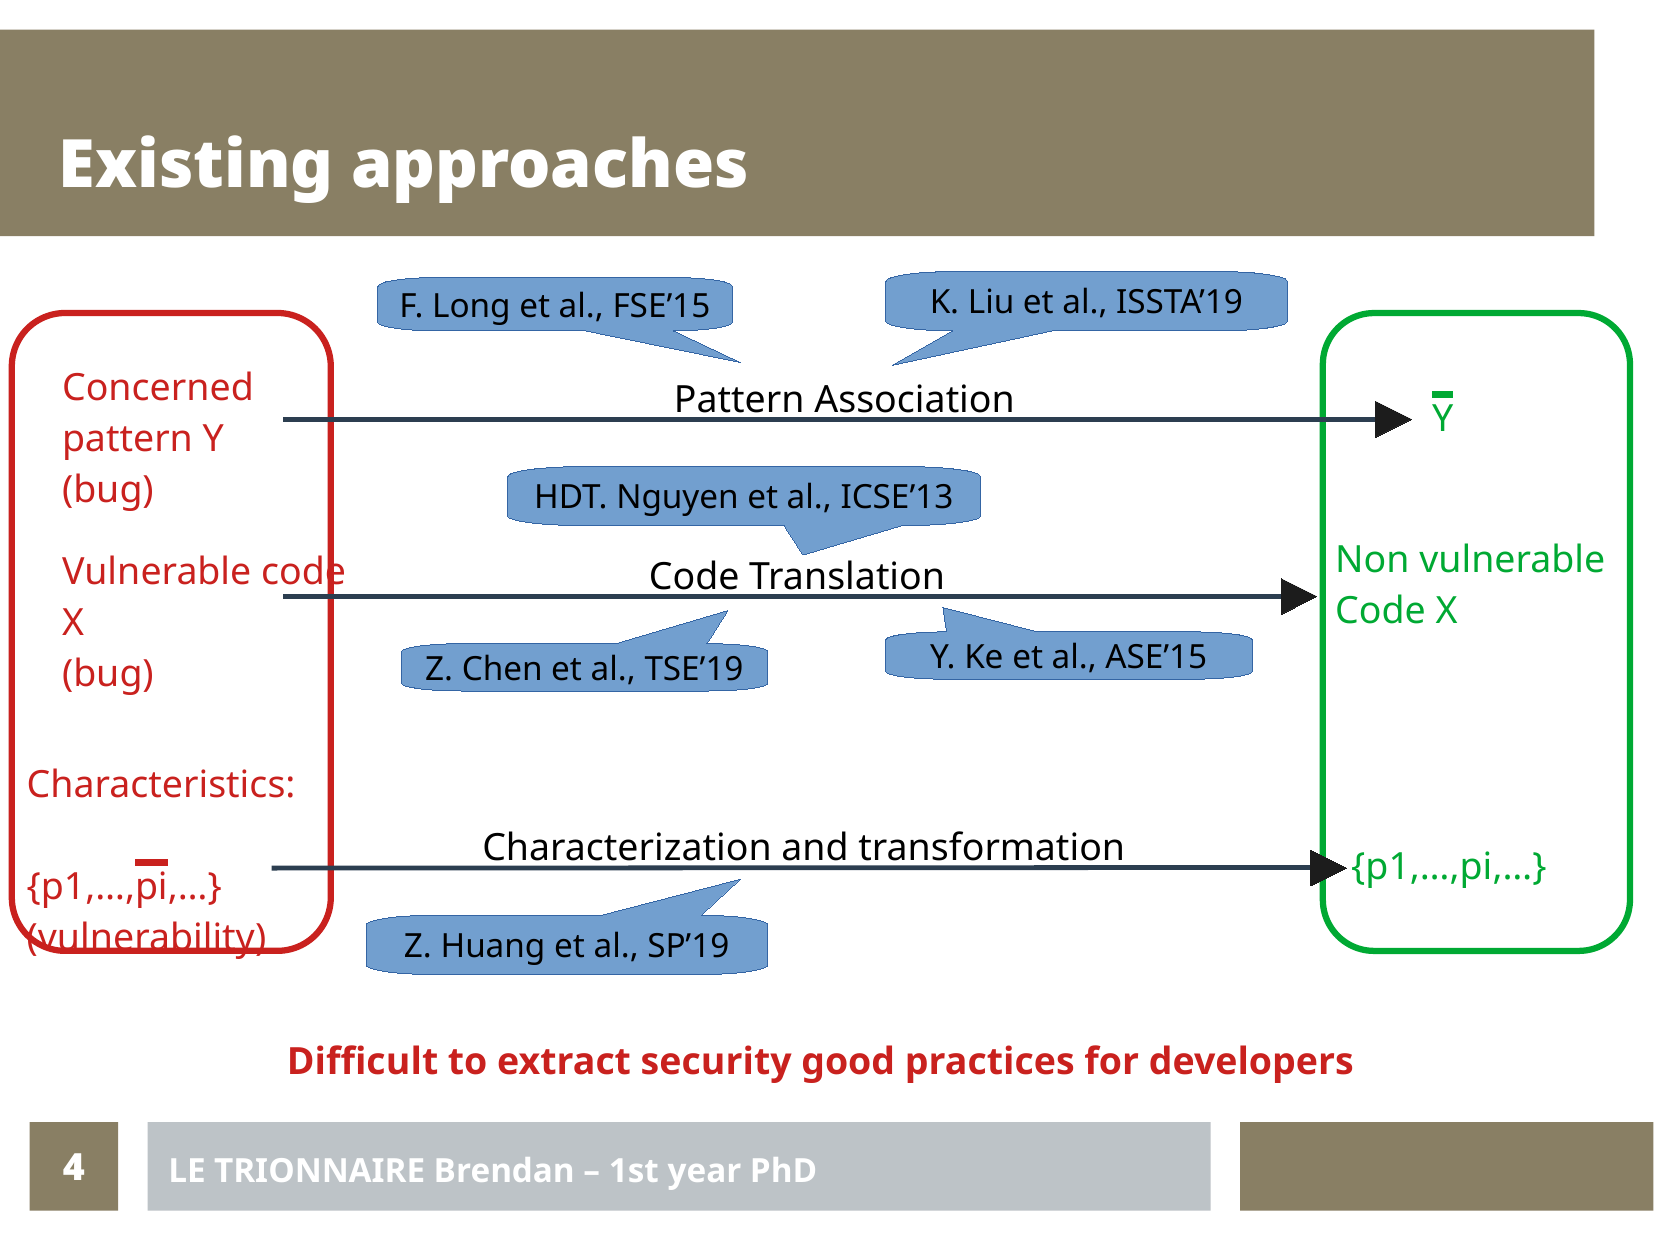

# Existing approaches
K. Liu et al., ISSTA’19
F. Long et al., FSE’15
Concerned pattern Y
(bug)
Y
Pattern Association
HDT. Nguyen et al., ICSE’13
Non vulnerable
Code X
Vulnerable code X
(bug)
Code Translation
Y. Ke et al., ASE’15
Z. Chen et al., TSE’19
Characteristics:
{p1,…,pi,…}
(vulnerability)
{p1,…,pi,…}
Characterization and transformation
Z. Huang et al., SP’19
Difficult to extract security good practices for developers
4
LE TRIONNAIRE Brendan – 1st year PhD